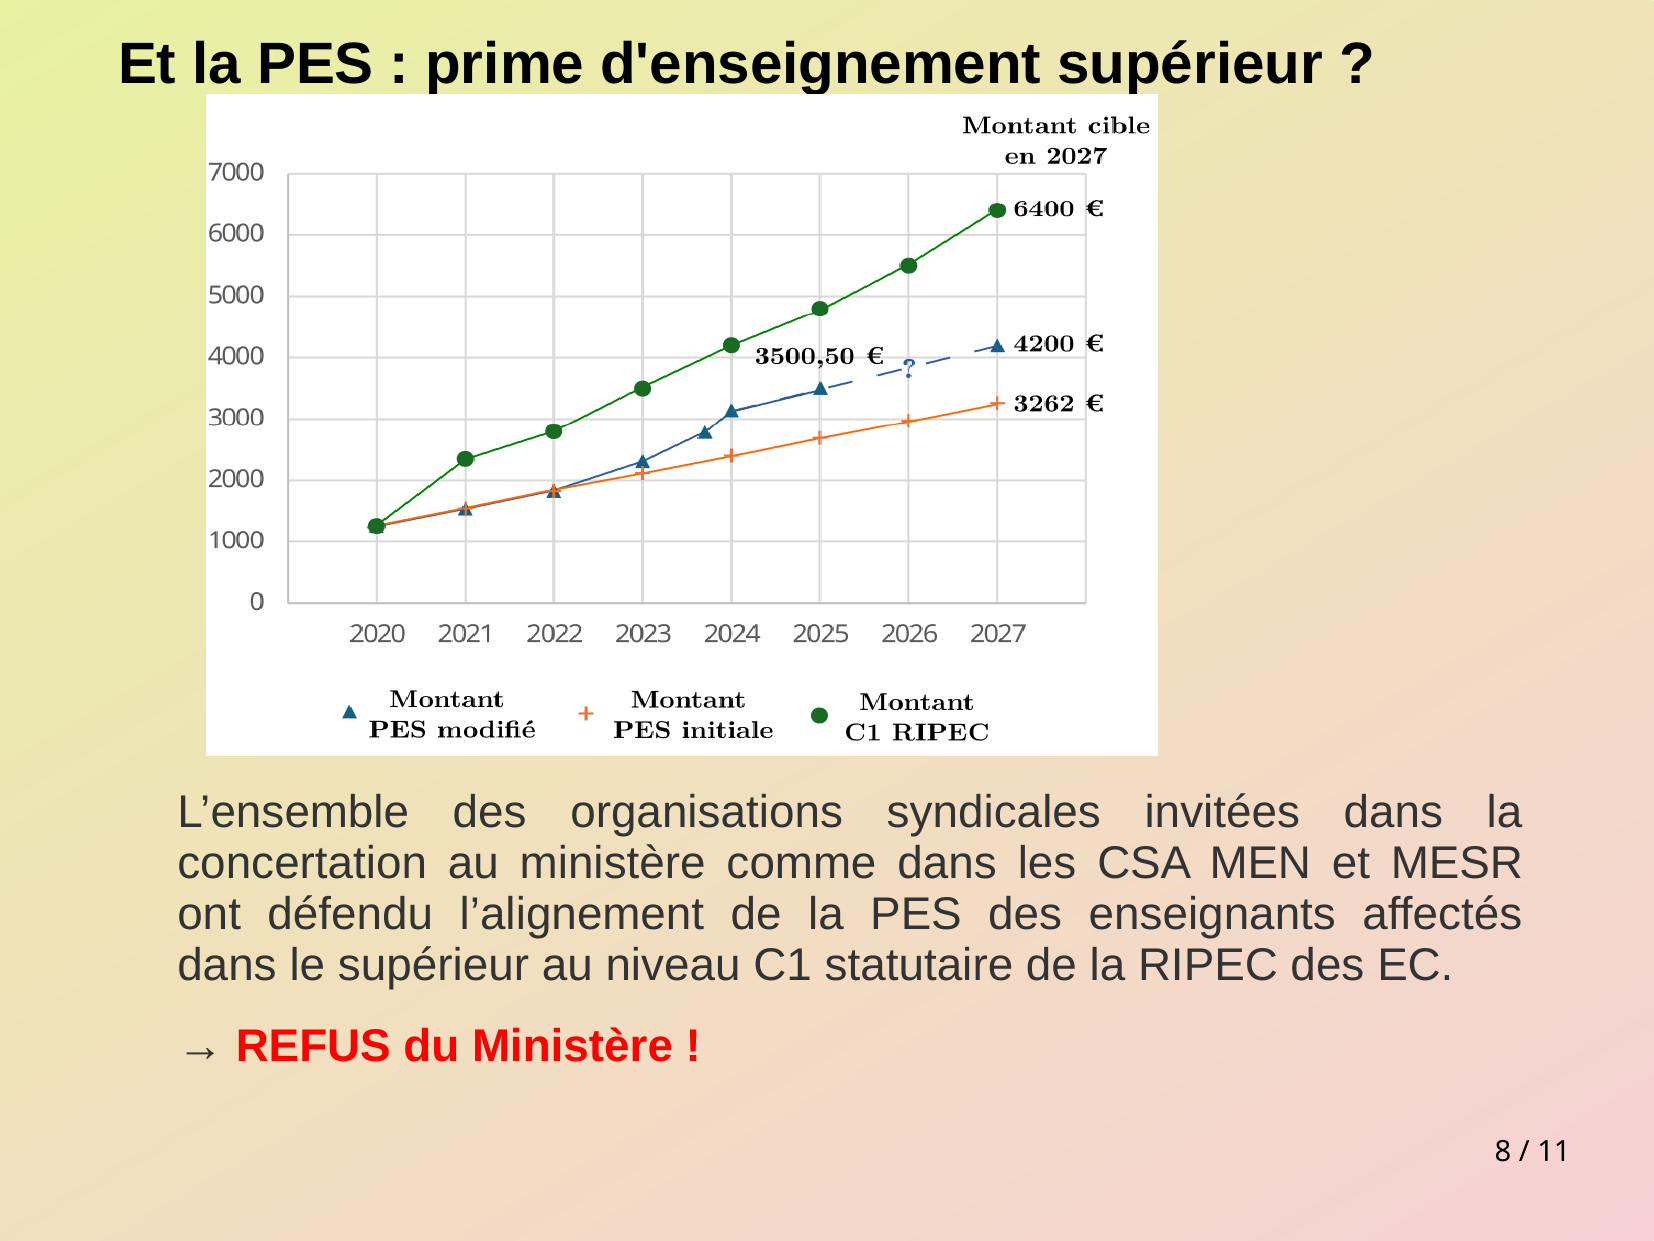

# Et la PES : prime d'enseignement supérieur ?
L’ensemble des organisations syndicales invitées dans la concertation au ministère comme dans les CSA MEN et MESR ont défendu l’alignement de la PES des enseignants affectés dans le supérieur au niveau C1 statutaire de la RIPEC des EC.
→ REFUS du Ministère !
8